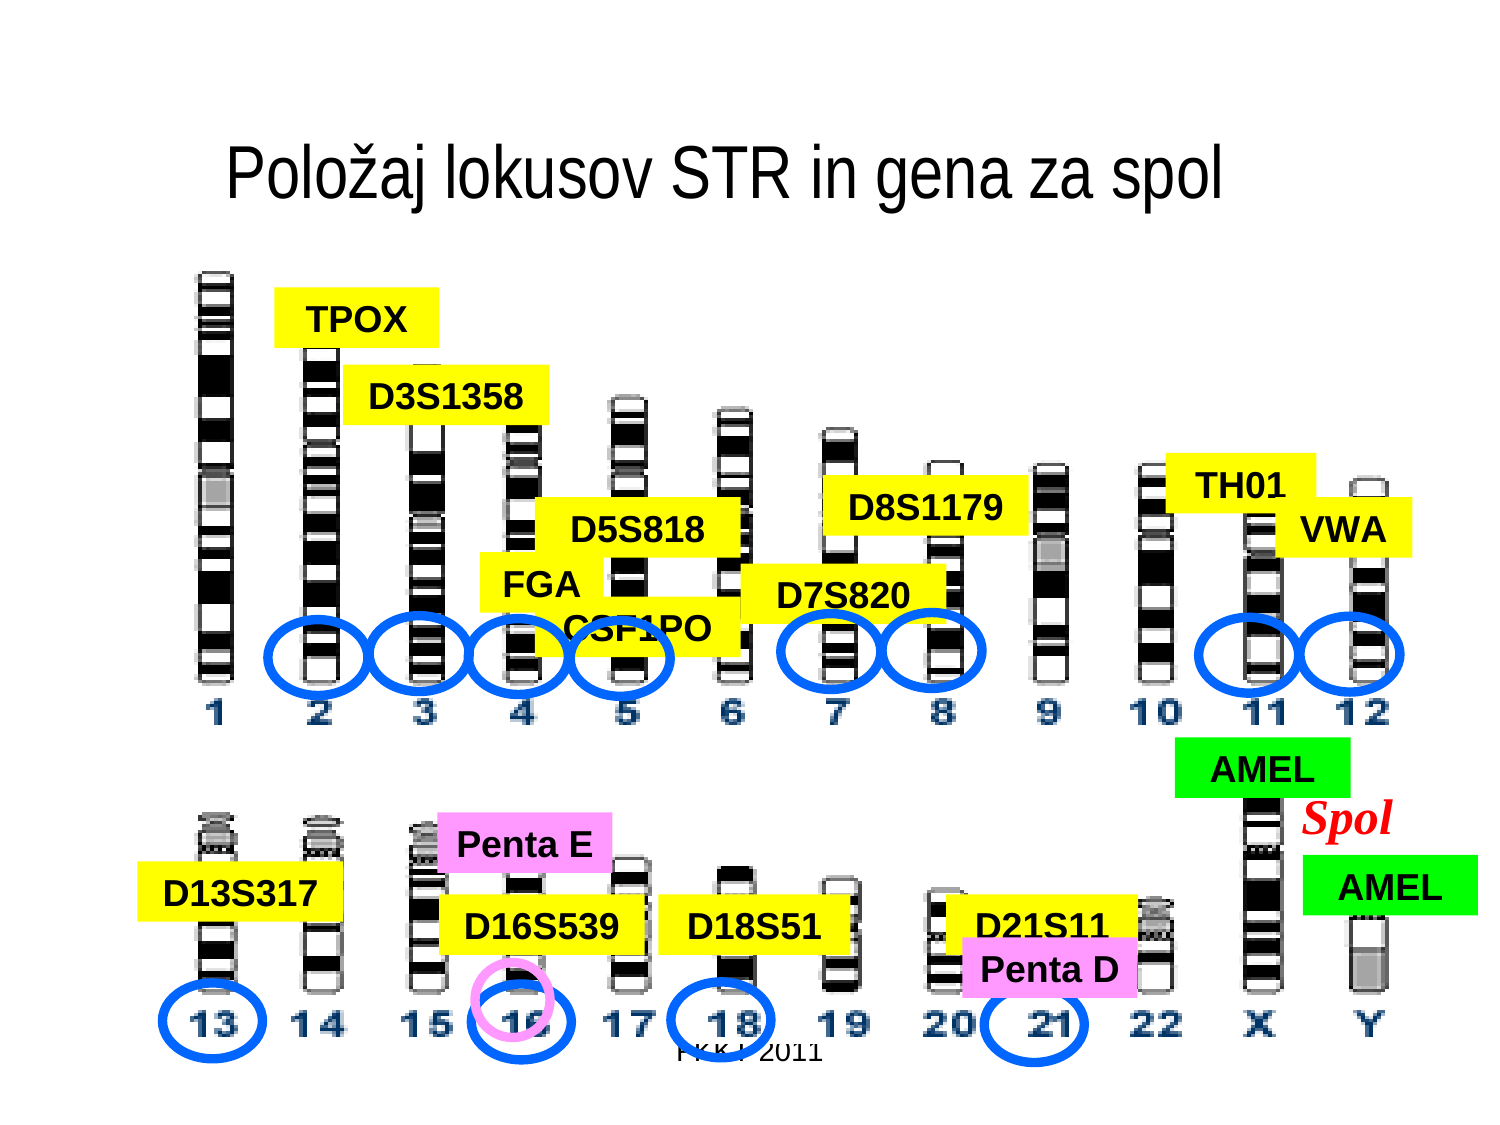

# Položaj lokusov STR in gena za spol
TPOX
D3S1358
TH01
D8S1179
D5S818
VWA
FGA
D7S820
CSF1PO
D13S317
D16S539
D18S51
D21S11
AMEL
Spol
AMEL
Penta E
Penta D
FKKT 2011